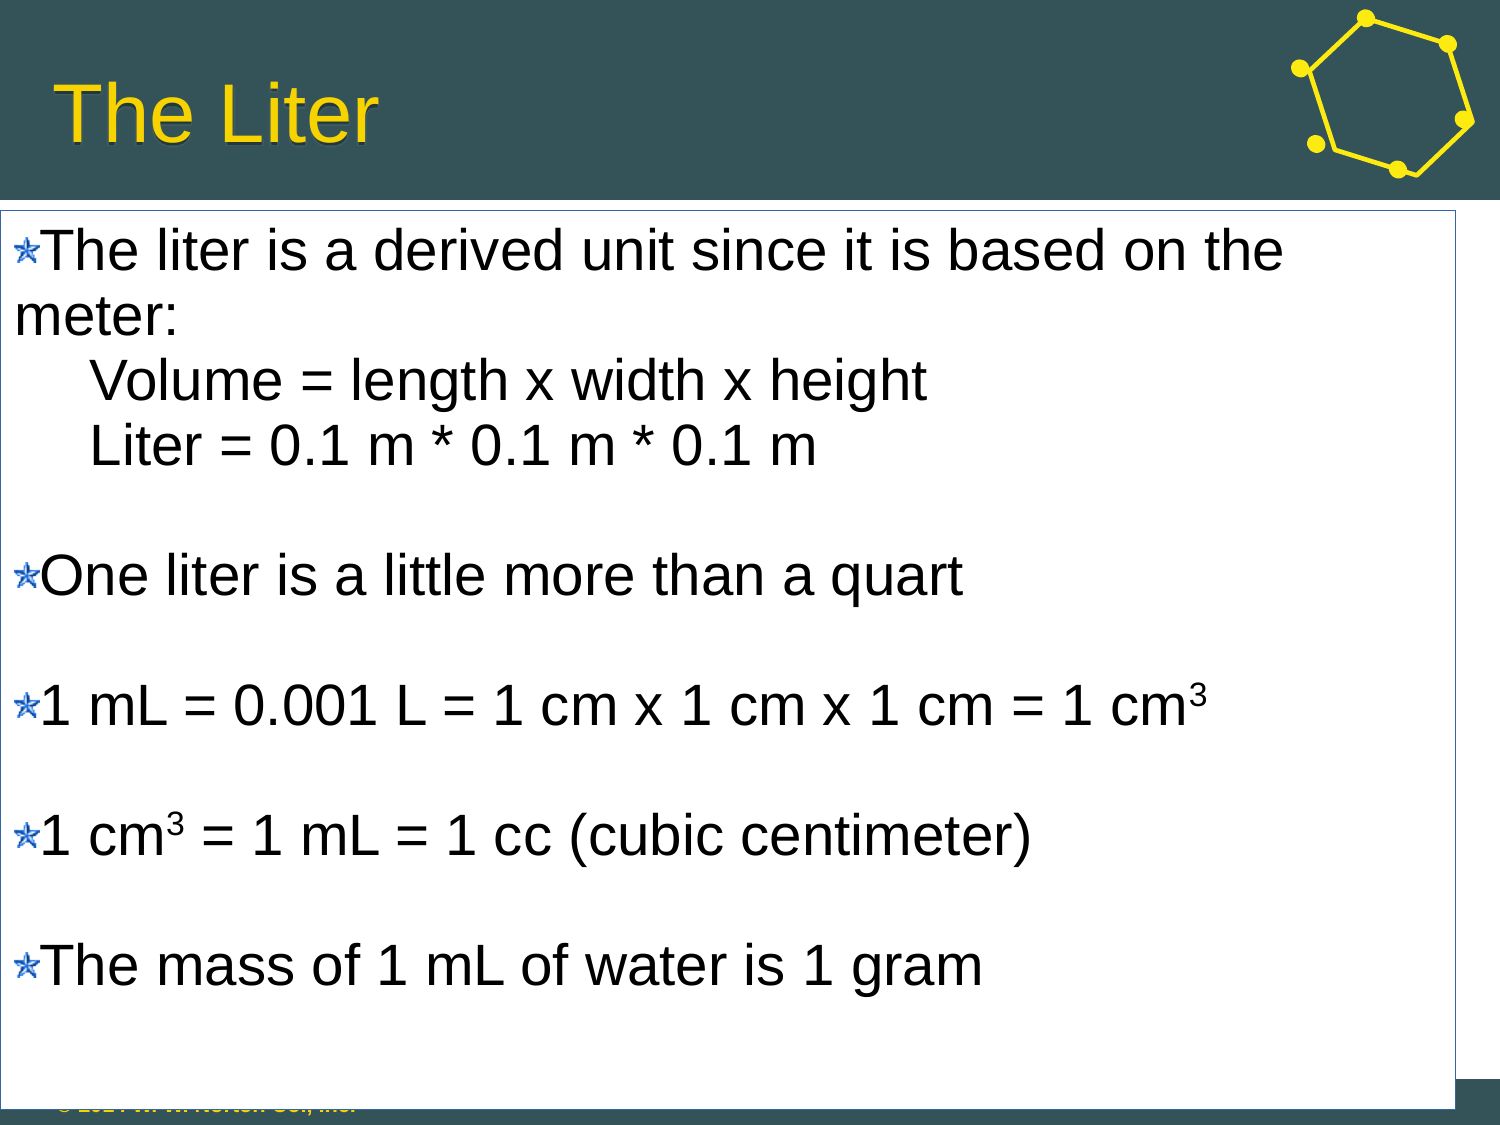

# The Liter
The liter is a derived unit since it is based on the meter:
	Volume = length x width x height
	Liter = 0.1 m * 0.1 m * 0.1 m
One liter is a little more than a quart
1 mL = 0.001 L = 1 cm x 1 cm x 1 cm = 1 cm3
1 cm3 = 1 mL = 1 cc (cubic centimeter)
The mass of 1 mL of water is 1 gram